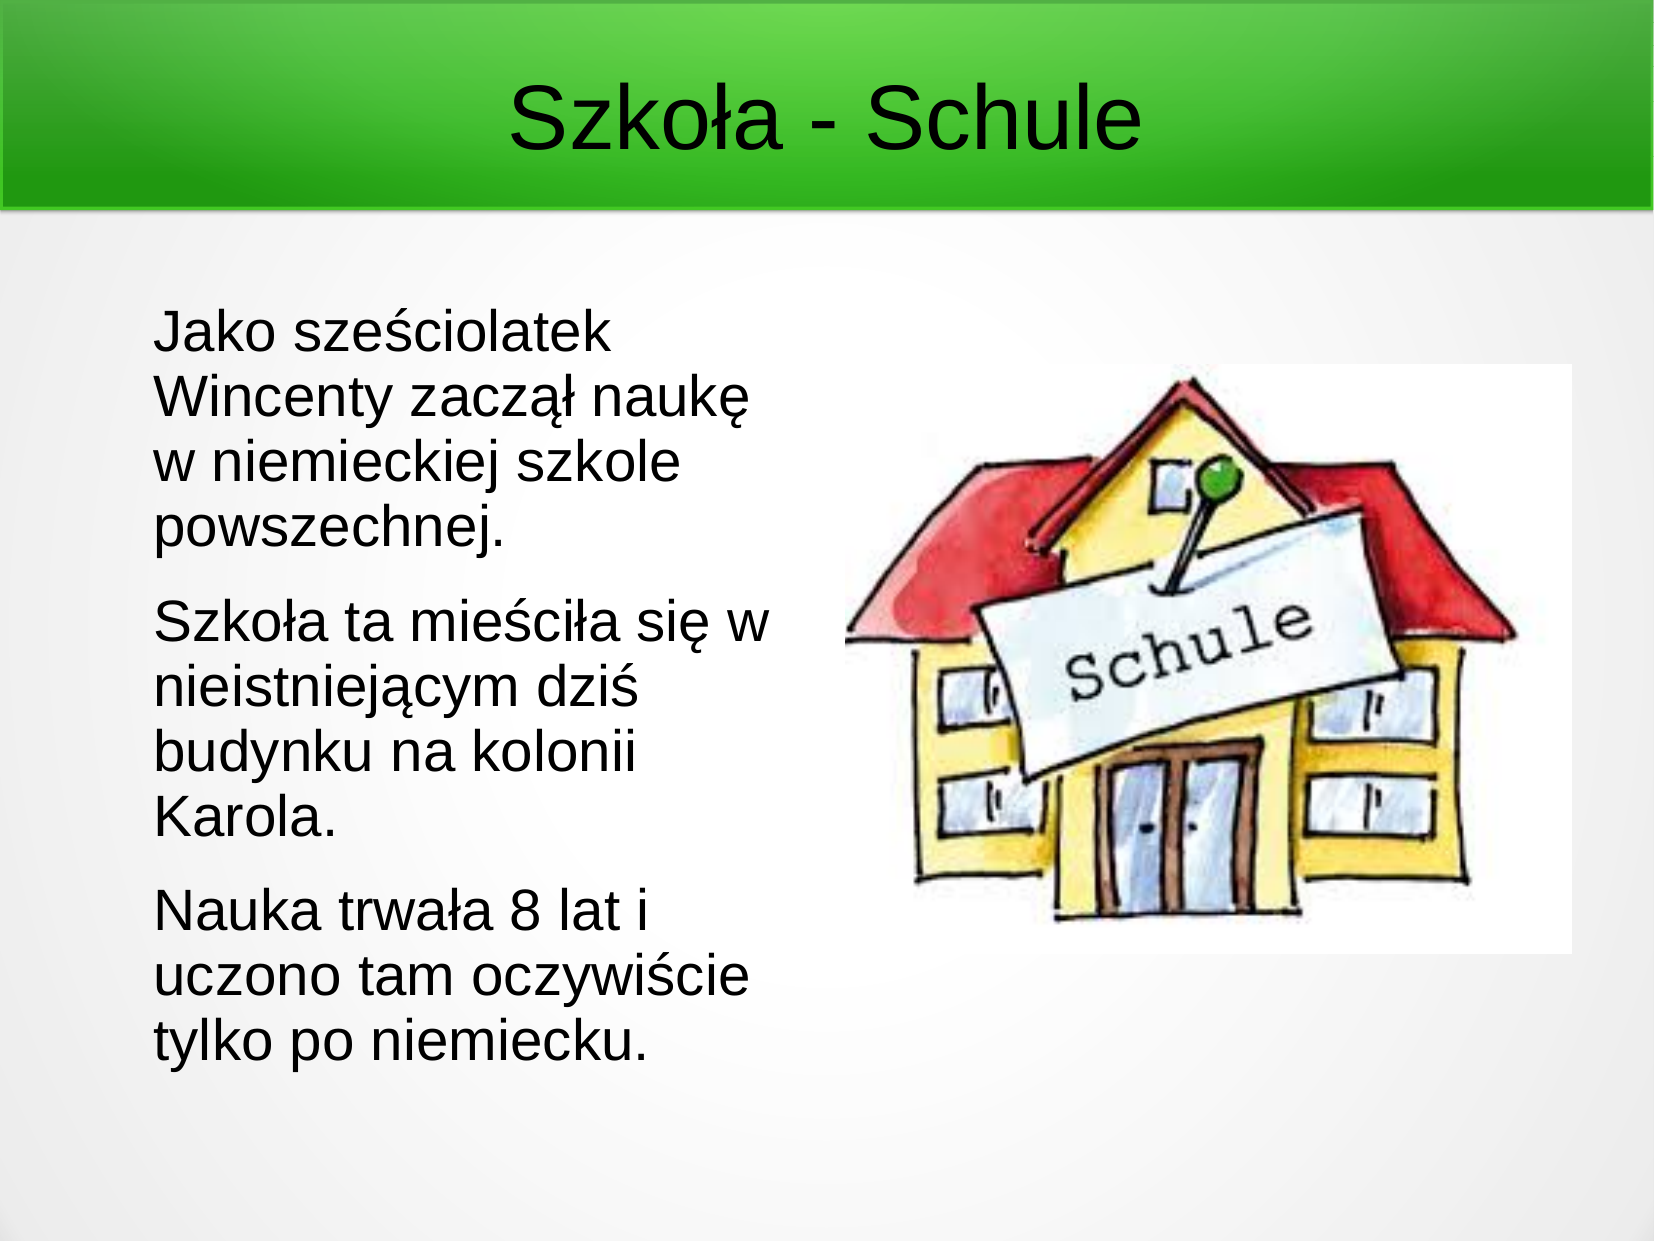

# Szkoła - Schule
Jako sześciolatek Wincenty zaczął naukę w niemieckiej szkole powszechnej.
Szkoła ta mieściła się w nieistniejącym dziś budynku na kolonii Karola.
Nauka trwała 8 lat i uczono tam oczywiście tylko po niemiecku.